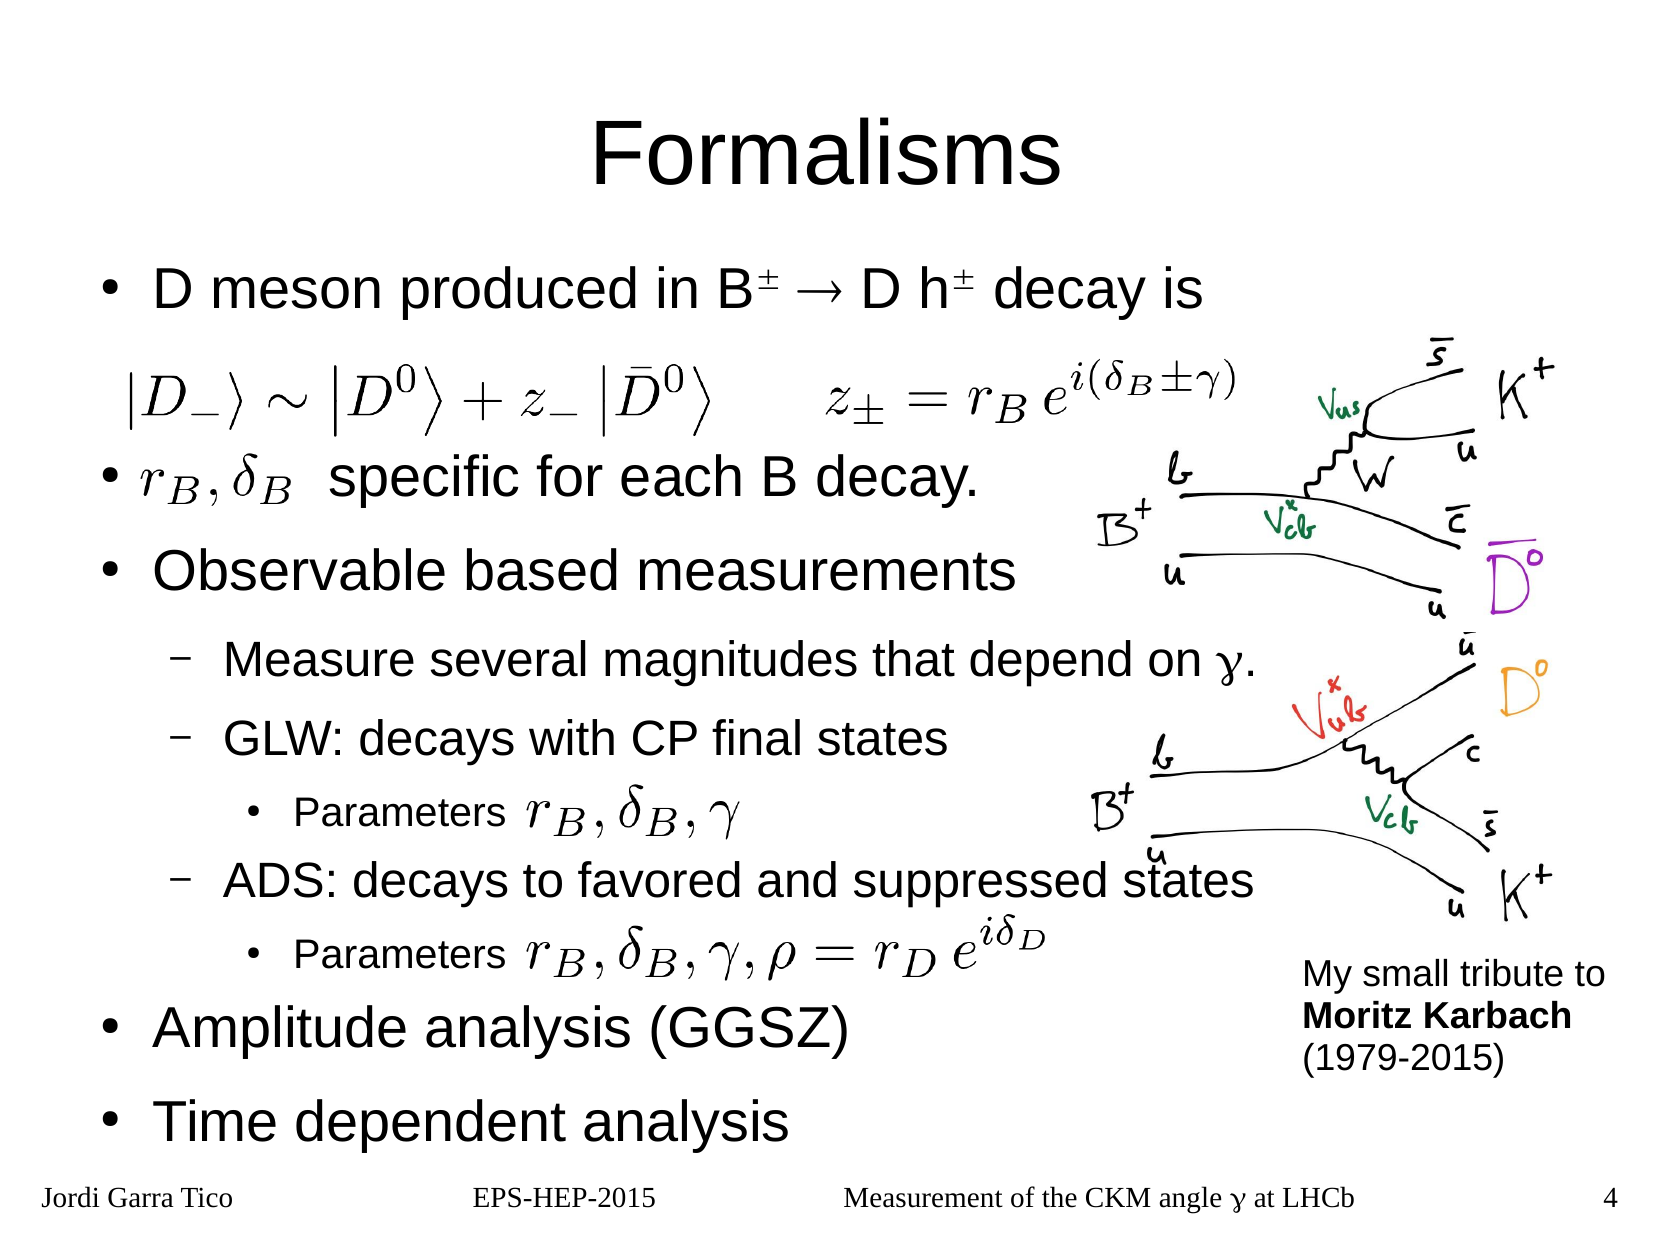

# Formalisms
D meson produced in B± ® D h± decay is
 specific for each B decay.
Observable based measurements
Measure several magnitudes that depend on g.
GLW: decays with CP final states
Parameters
ADS: decays to favored and suppressed states
Parameters
Amplitude analysis (GGSZ)
Time dependent analysis
My small tribute to Moritz Karbach (1979-2015)
4